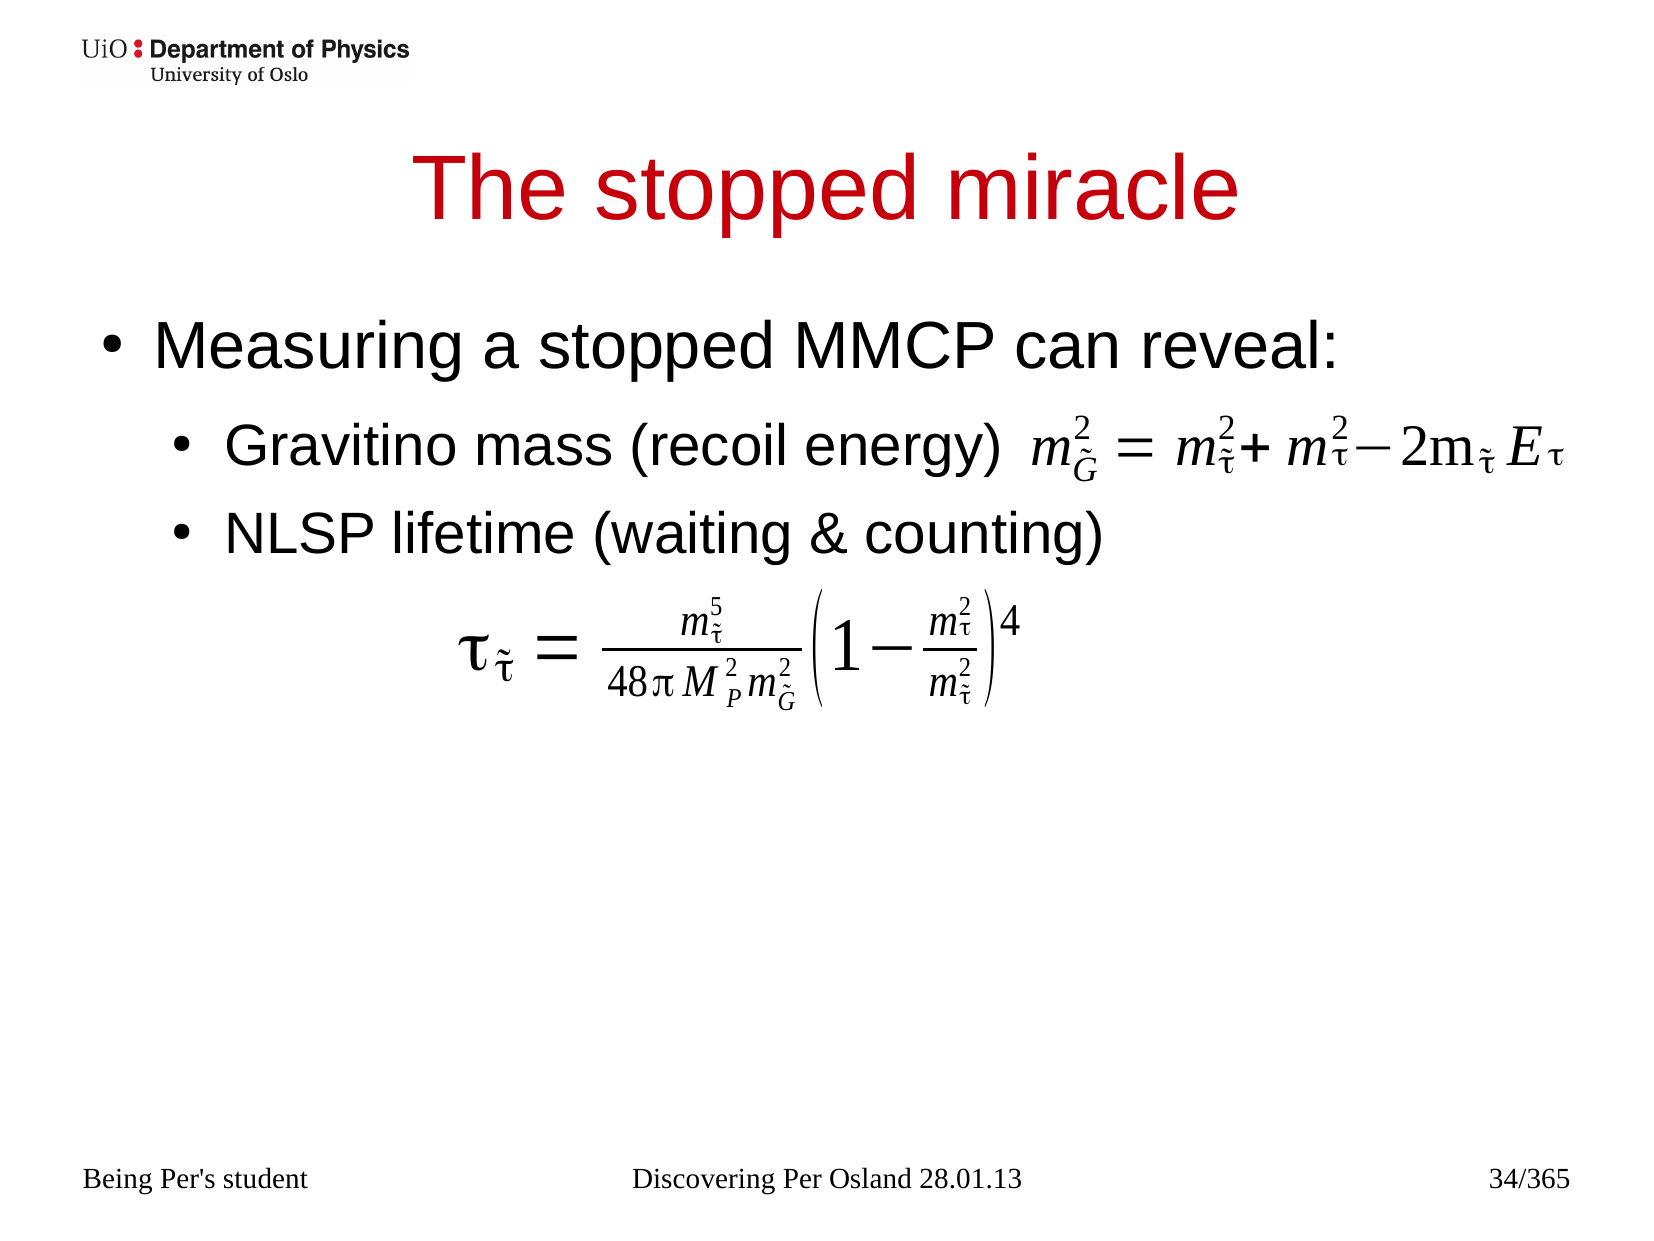

# The stopped miracle
Measuring a stopped MMCP can reveal:
Gravitino mass (recoil energy)
NLSP lifetime (waiting & counting)
Being Per's student
Discovering Per Osland 28.01.13
34